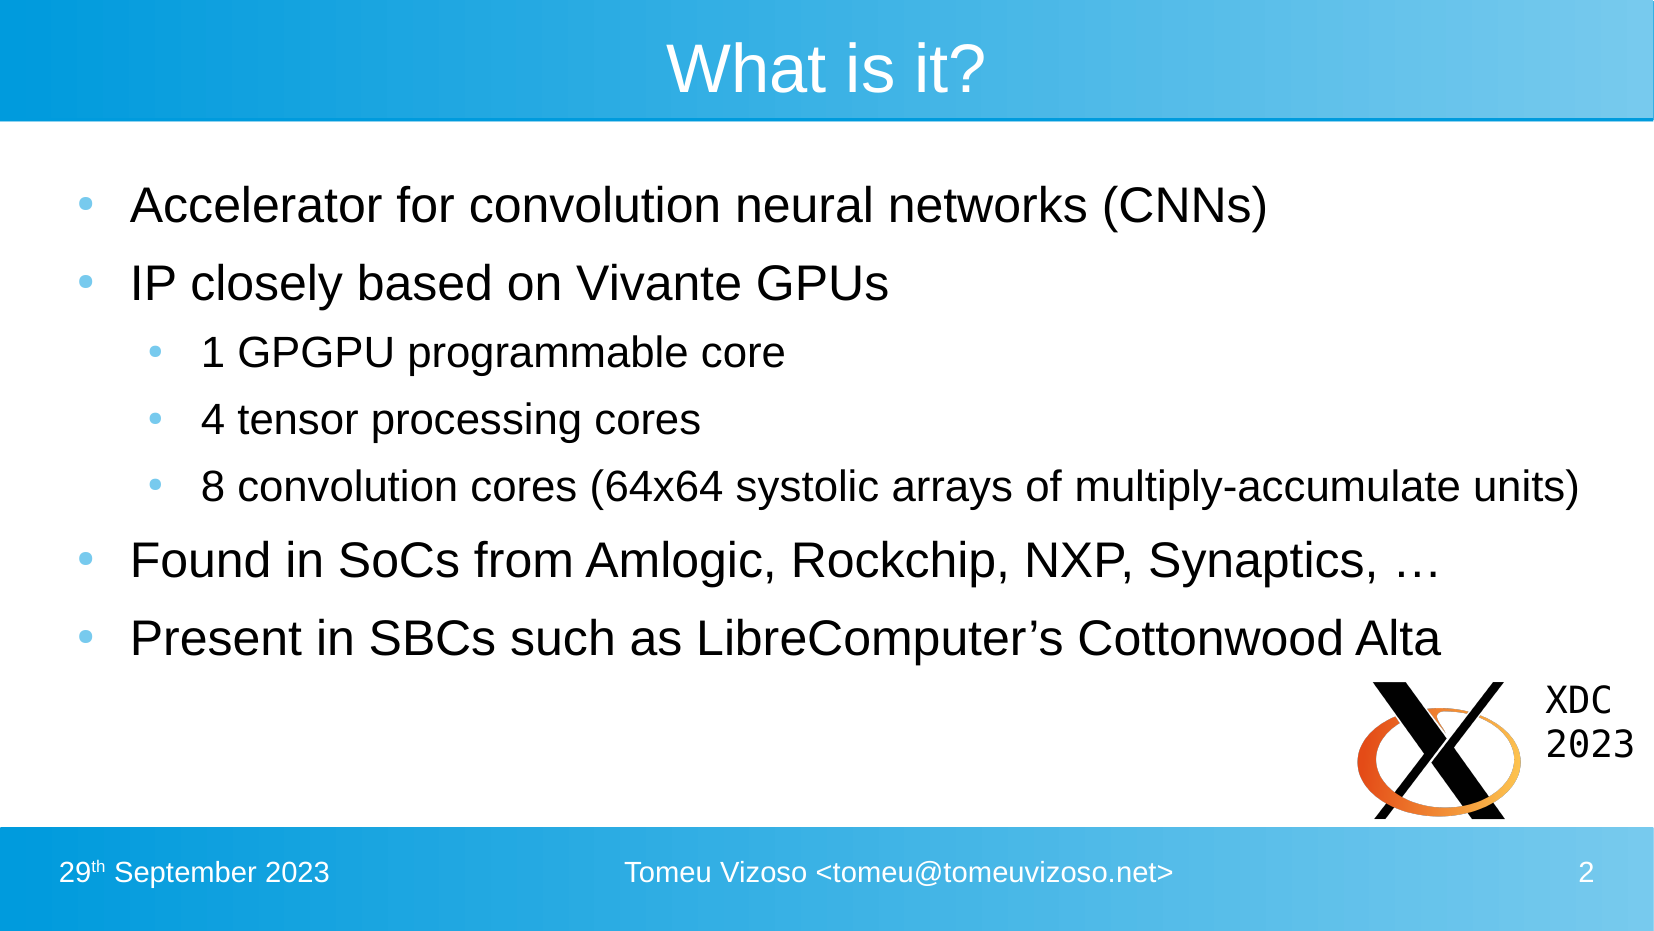

# What is it?
Accelerator for convolution neural networks (CNNs)
IP closely based on Vivante GPUs
1 GPGPU programmable core
4 tensor processing cores
8 convolution cores (64x64 systolic arrays of multiply-accumulate units)
Found in SoCs from Amlogic, Rockchip, NXP, Synaptics, …
Present in SBCs such as LibreComputer’s Cottonwood Alta
2